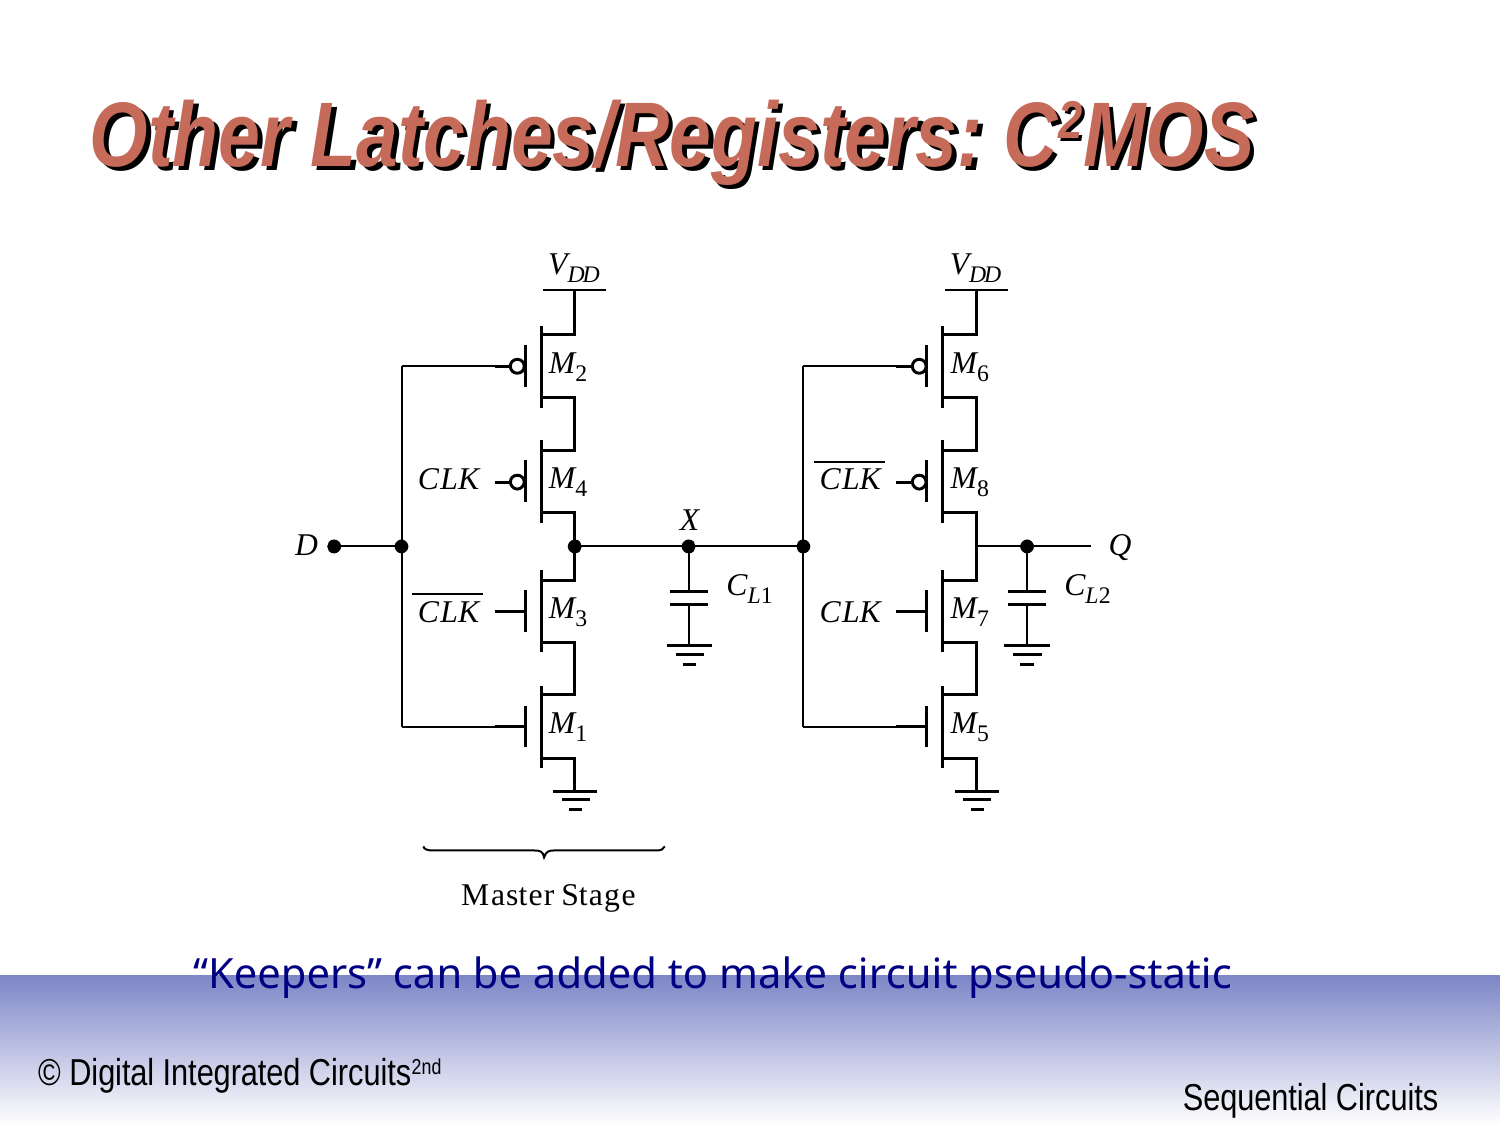

# Other Latches/Registers: C2MOS
“Keepers” can be added to make circuit pseudo-static